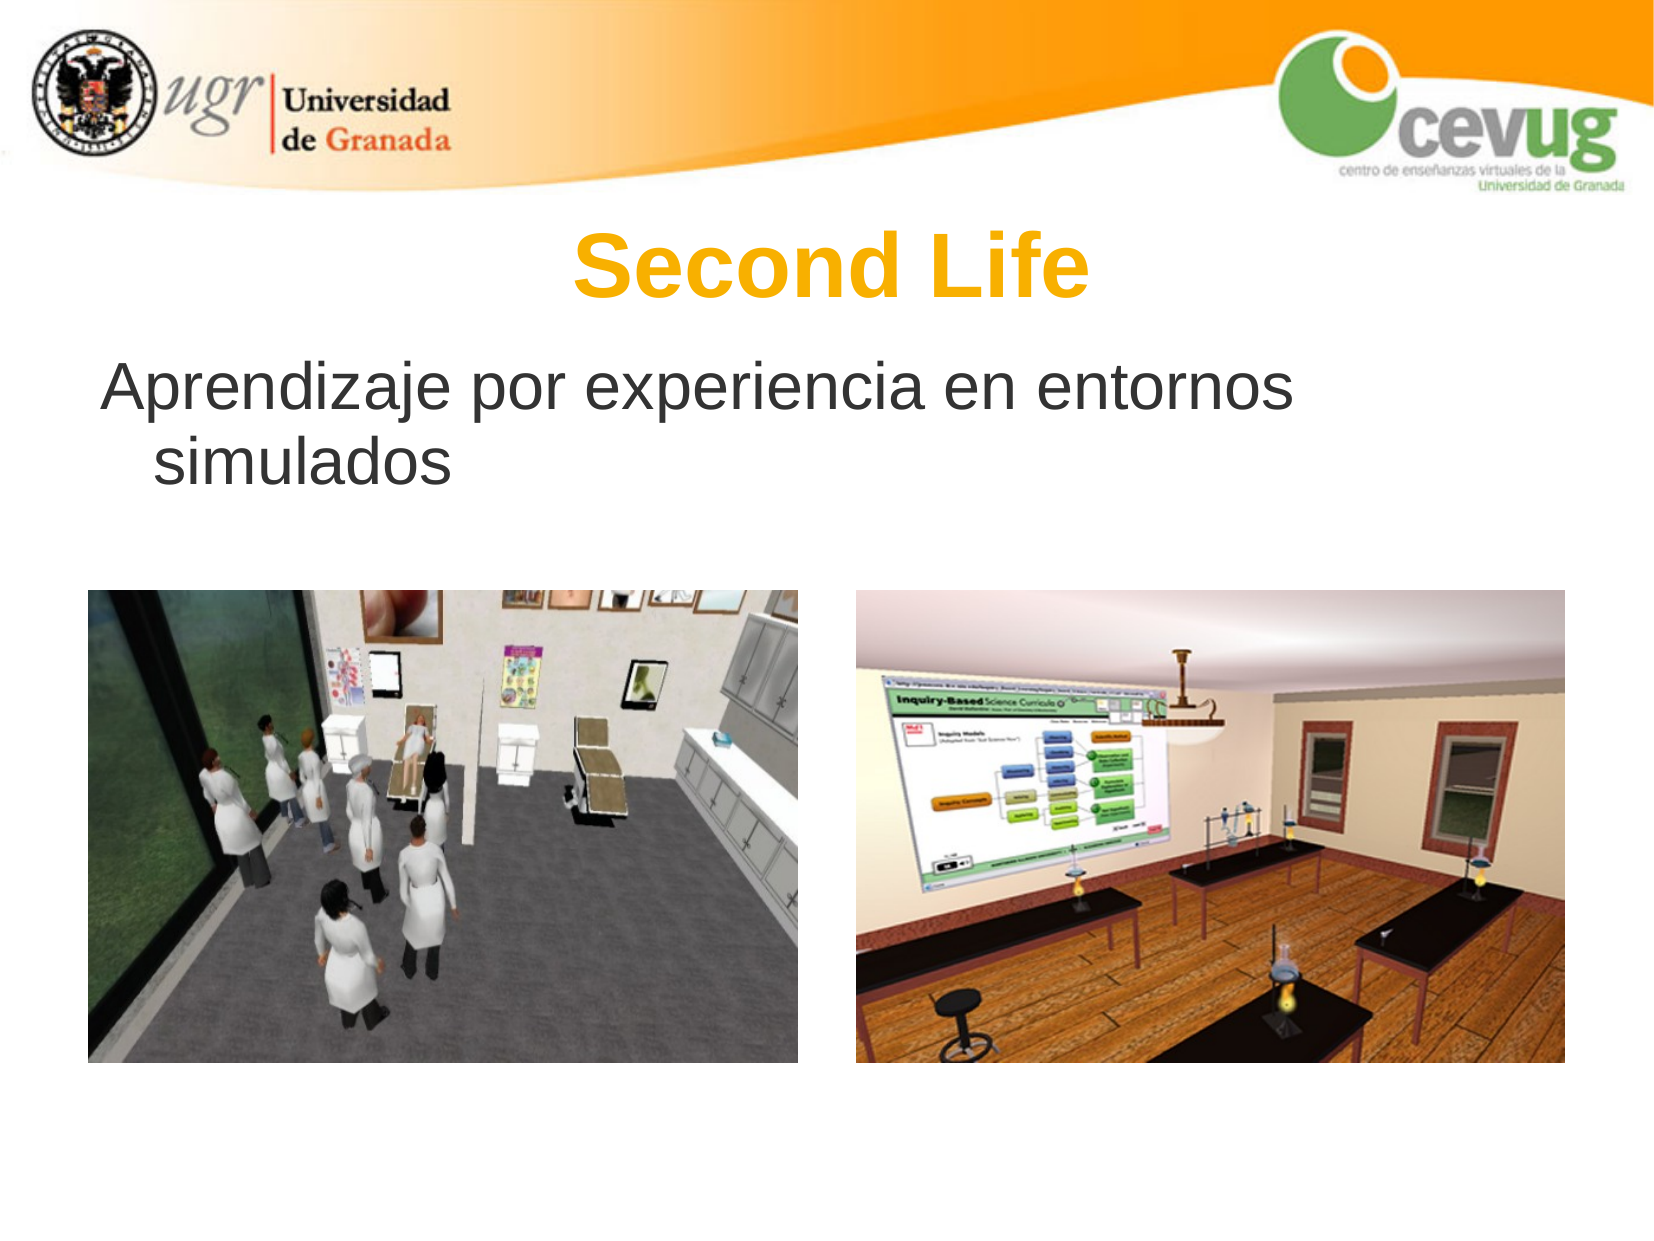

# Second Life
Aprendizaje por experiencia en entornos simulados